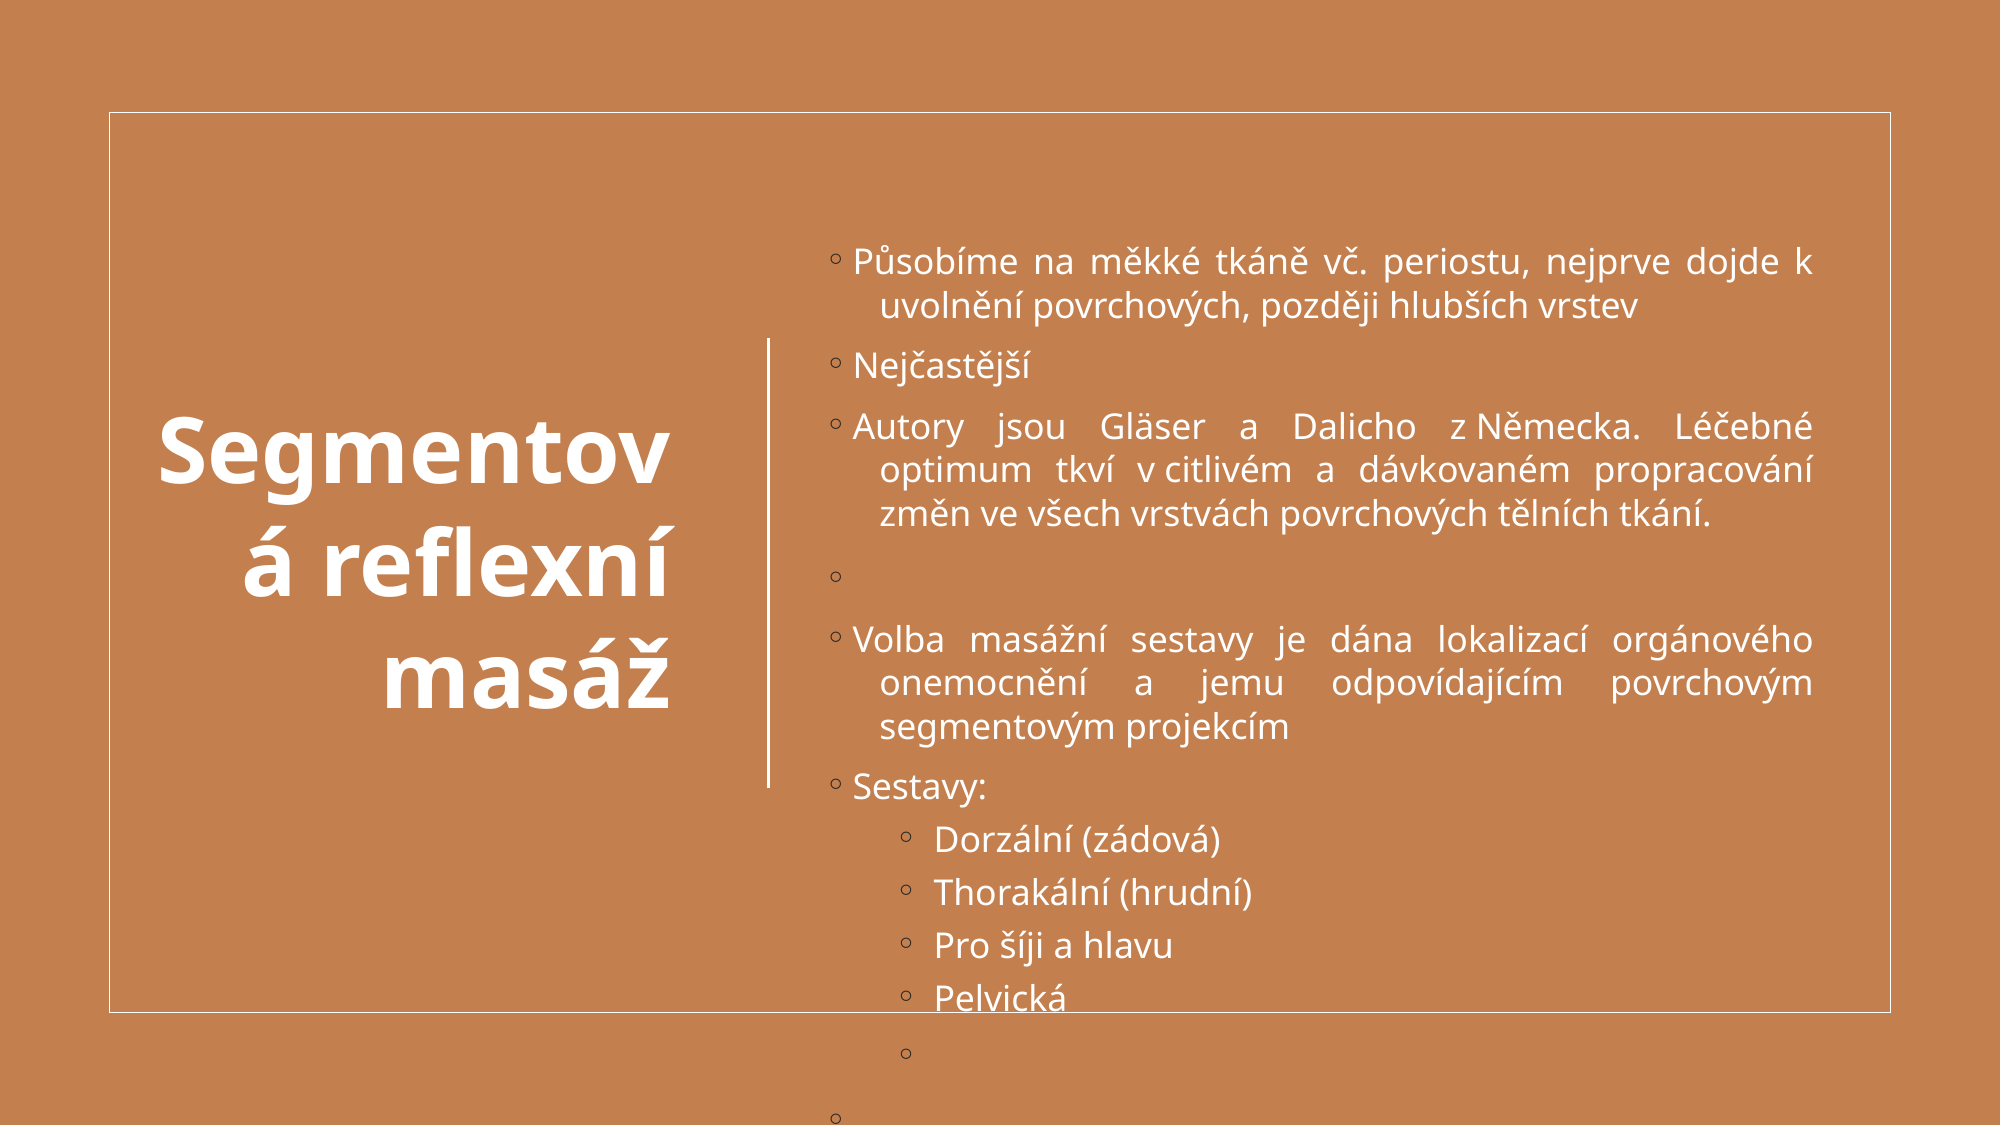

# Segmentová reflexní masáž
Působíme na měkké tkáně vč. periostu, nejprve dojde k uvolnění povrchových, později hlubších vrstev
Nejčastější
Autory jsou Gläser a Dalicho z Německa. Léčebné optimum tkví v citlivém a dávkovaném propracování změn ve všech vrstvách povrchových tělních tkání.
Volba masážní sestavy je dána lokalizací orgánového onemocnění a jemu odpovídajícím povrchovým segmentovým projekcím
Sestavy:
Dorzální (zádová)
Thorakální (hrudní)
Pro šíji a hlavu
Pelvická